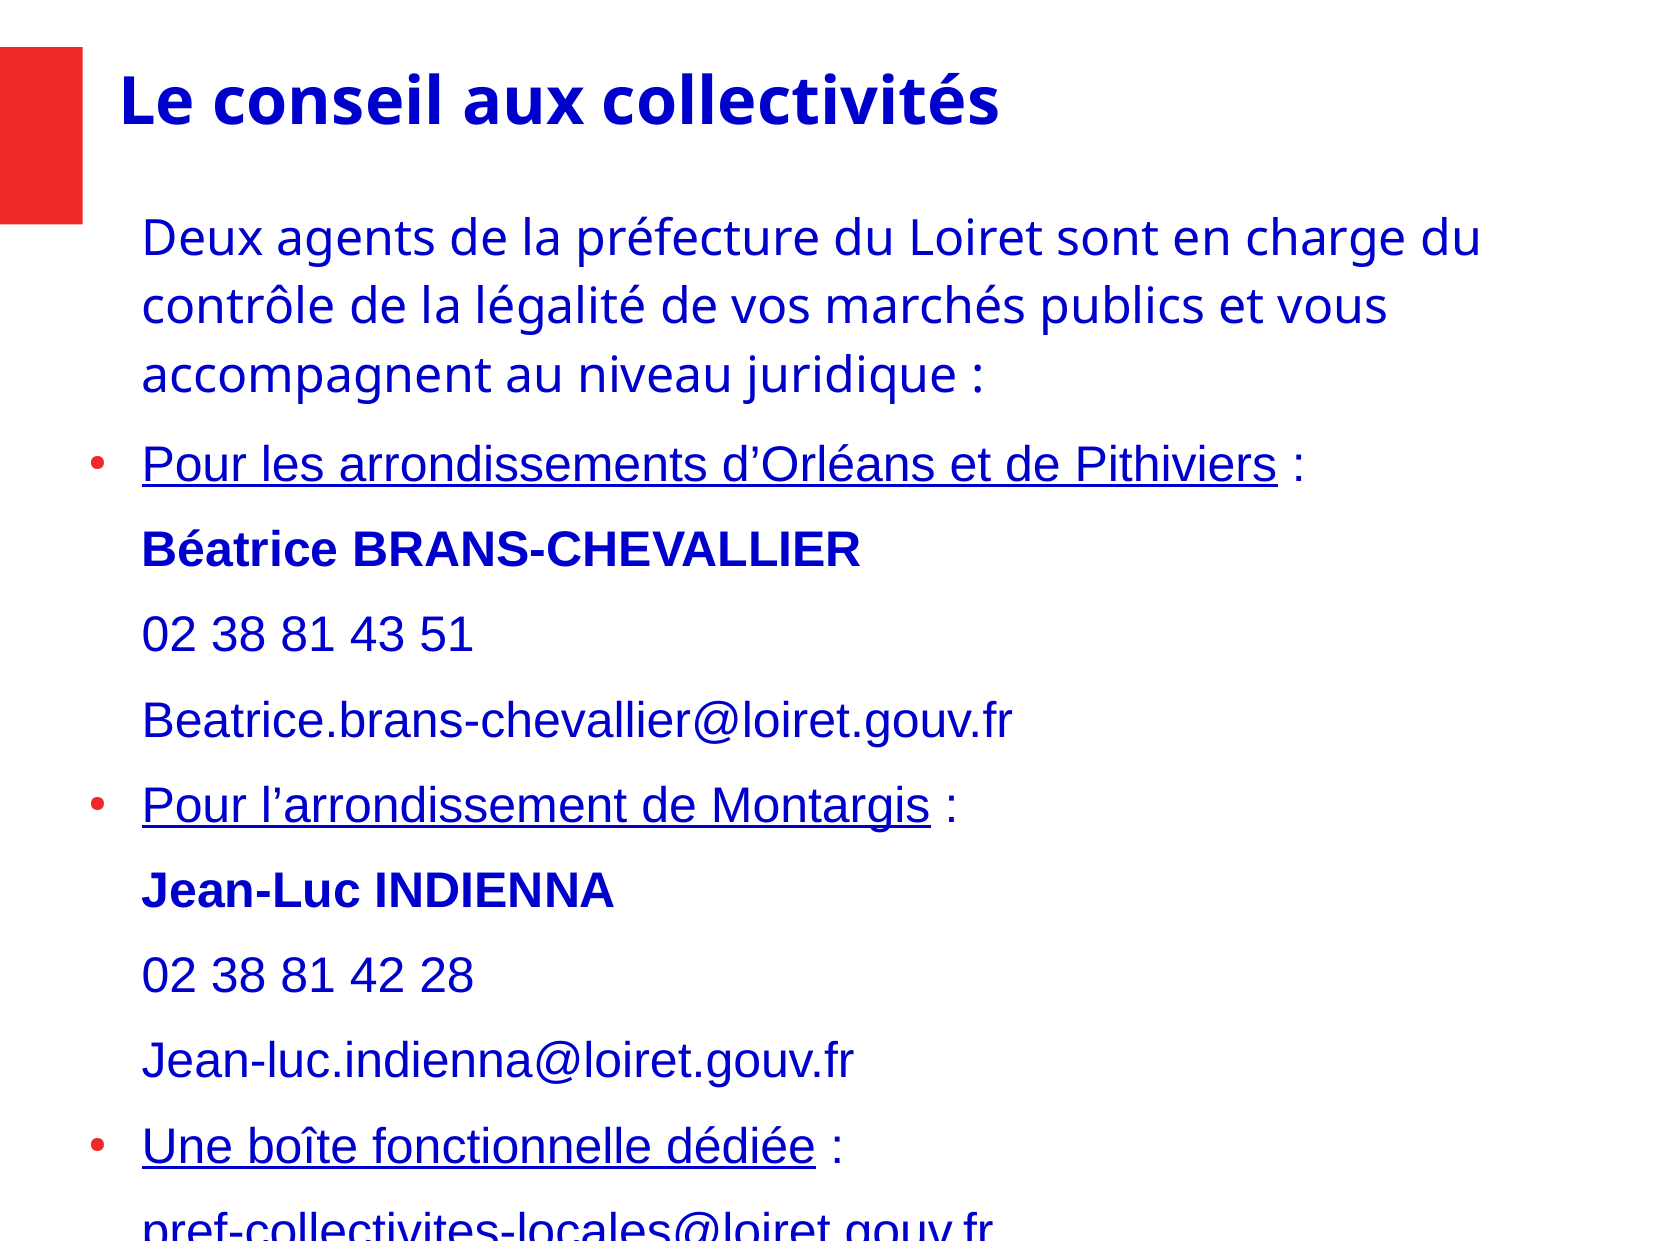

# Le conseil aux collectivités
Deux agents de la préfecture du Loiret sont en charge du contrôle de la légalité de vos marchés publics et vous accompagnent au niveau juridique :
Pour les arrondissements d’Orléans et de Pithiviers :
Béatrice BRANS-CHEVALLIER
02 38 81 43 51
Beatrice.brans-chevallier@loiret.gouv.fr
Pour l’arrondissement de Montargis :
Jean-Luc INDIENNA
02 38 81 42 28
Jean-luc.indienna@loiret.gouv.fr
Une boîte fonctionnelle dédiée :
pref-collectivites-locales@loiret.gouv.fr